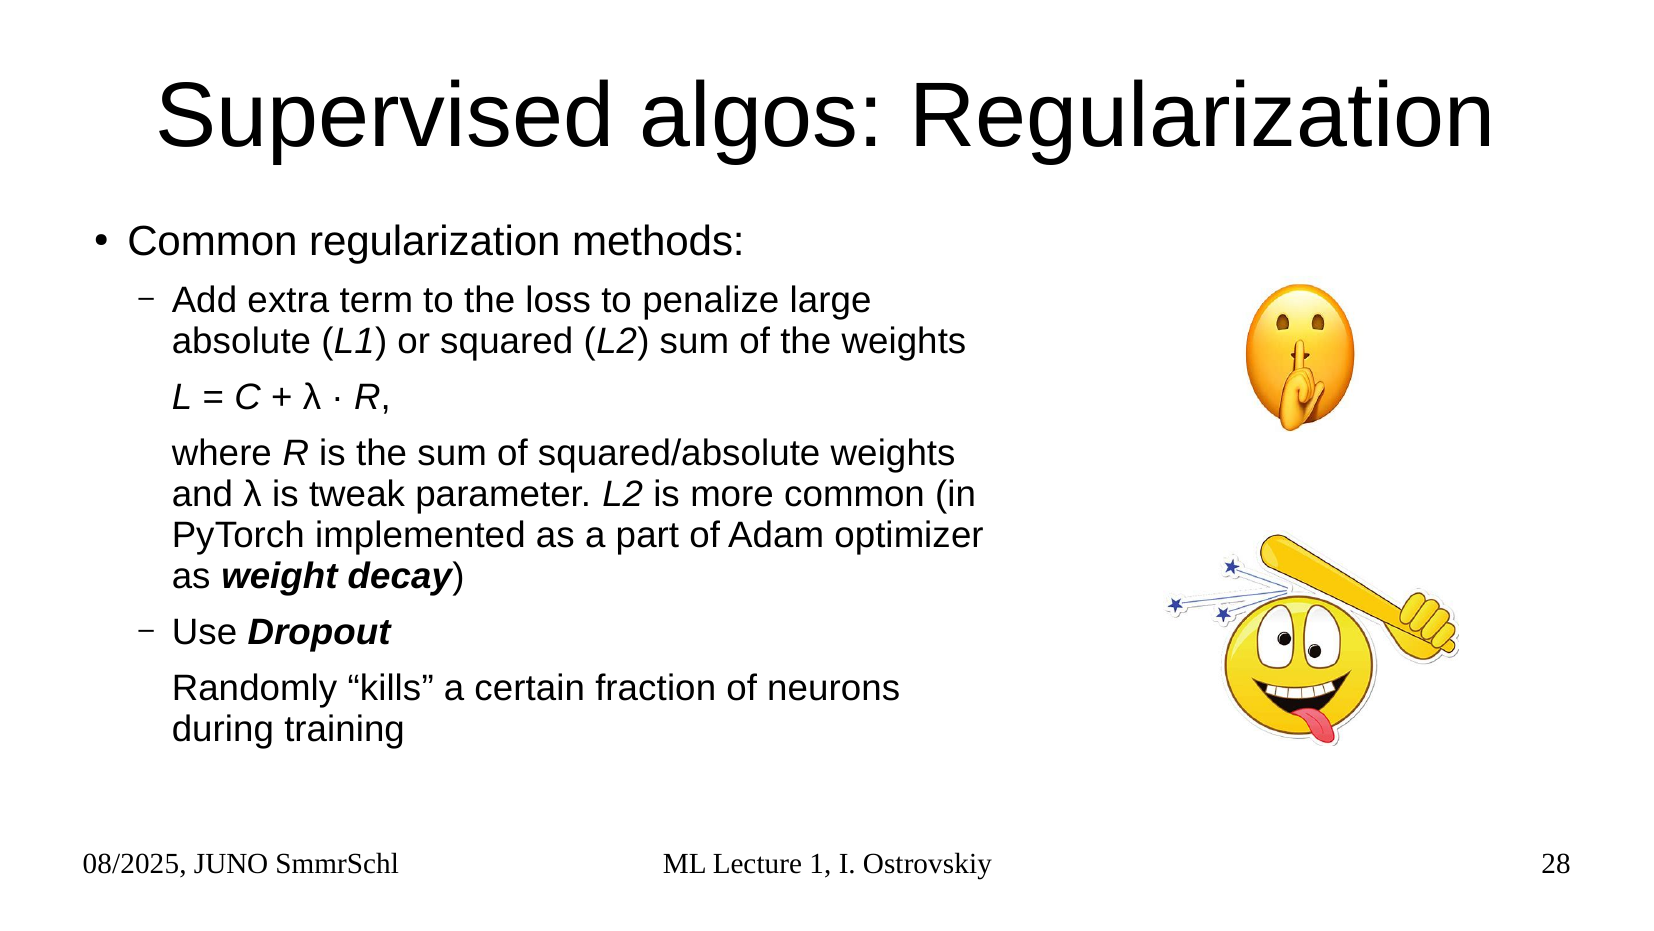

# Supervised algos: Regularization
Common regularization methods:
Add extra term to the loss to penalize large absolute (L1) or squared (L2) sum of the weights
L = C + λ · R,
where R is the sum of squared/absolute weights and λ is tweak parameter. L2 is more common (in PyTorch implemented as a part of Adam optimizer as weight decay)
Use Dropout
Randomly “kills” a certain fraction of neurons during training
08/2025, JUNO SmmrSchl
ML Lecture 1, I. Ostrovskiy
28